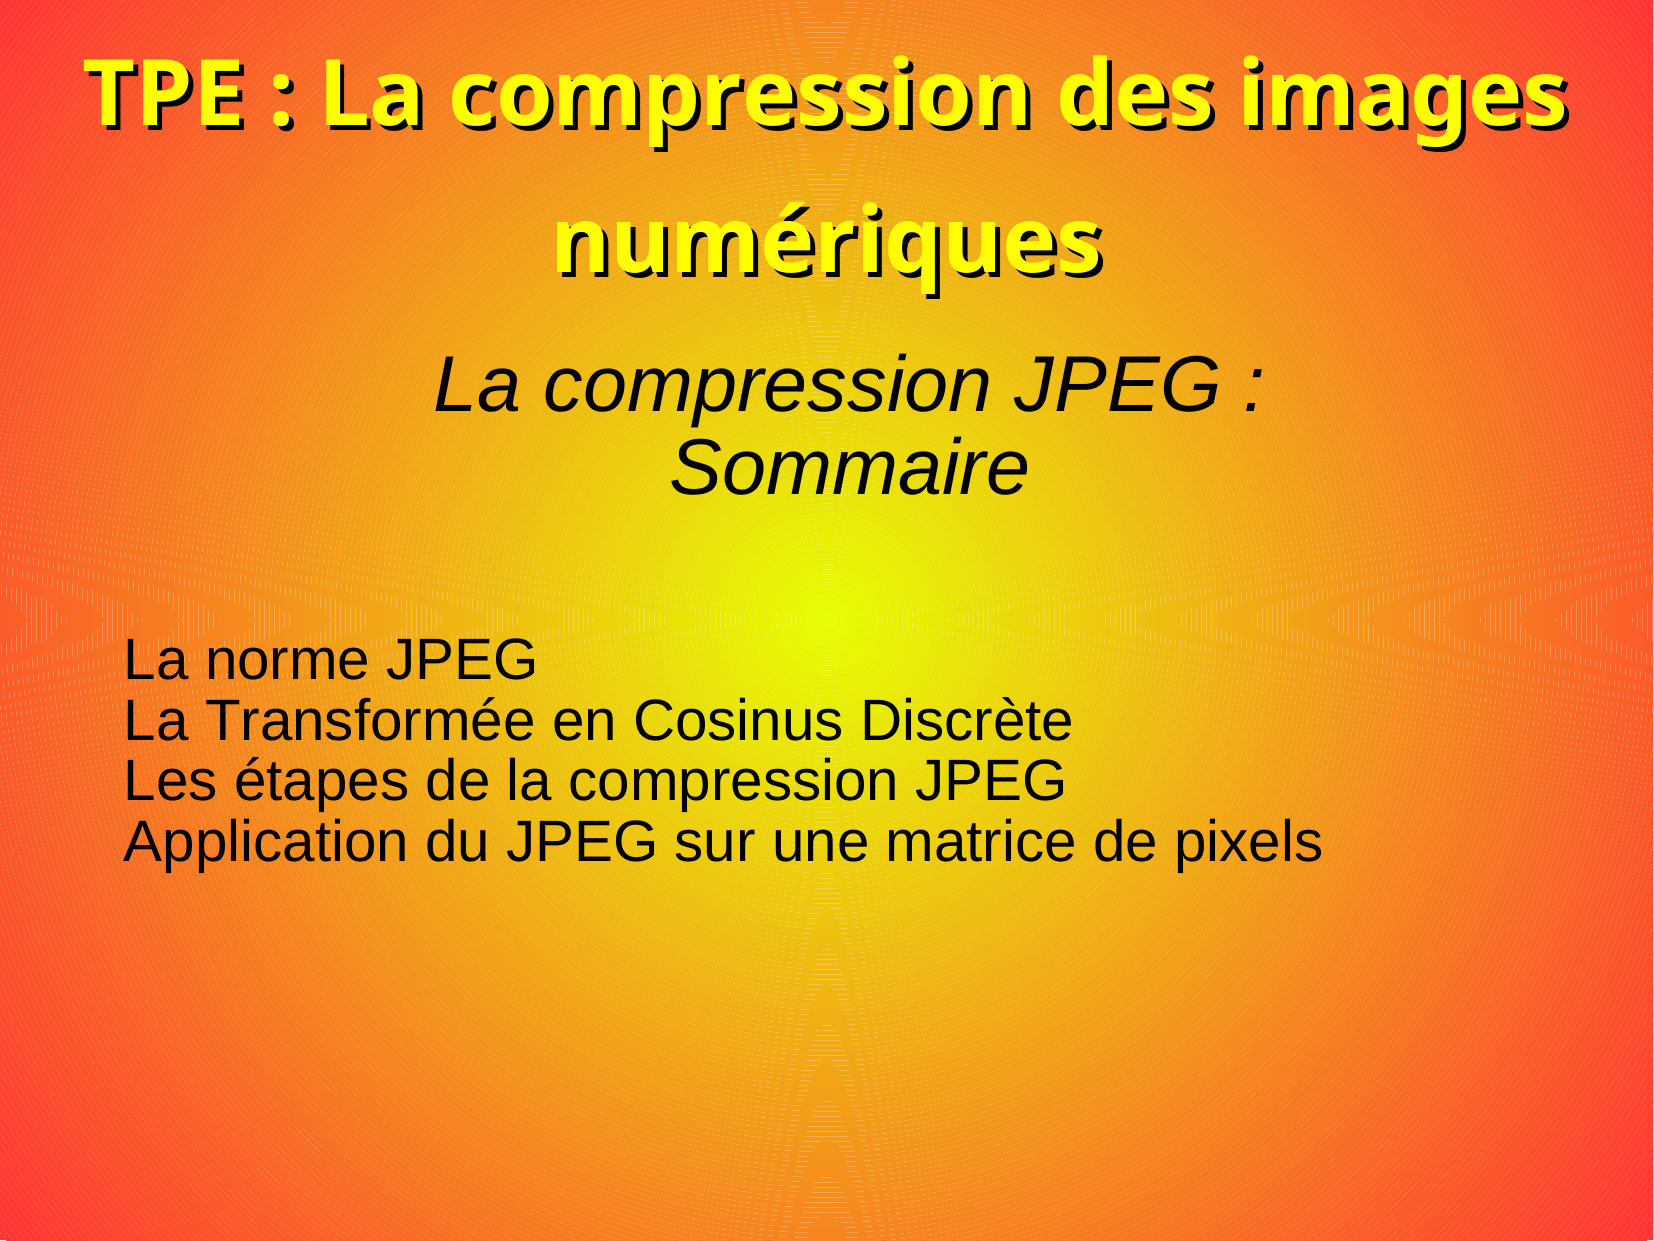

# TPE : La compression des images numériques
La compression JPEG :
Sommaire
La norme JPEG
La Transformée en Cosinus Discrète
Les étapes de la compression JPEG
Application du JPEG sur une matrice de pixels